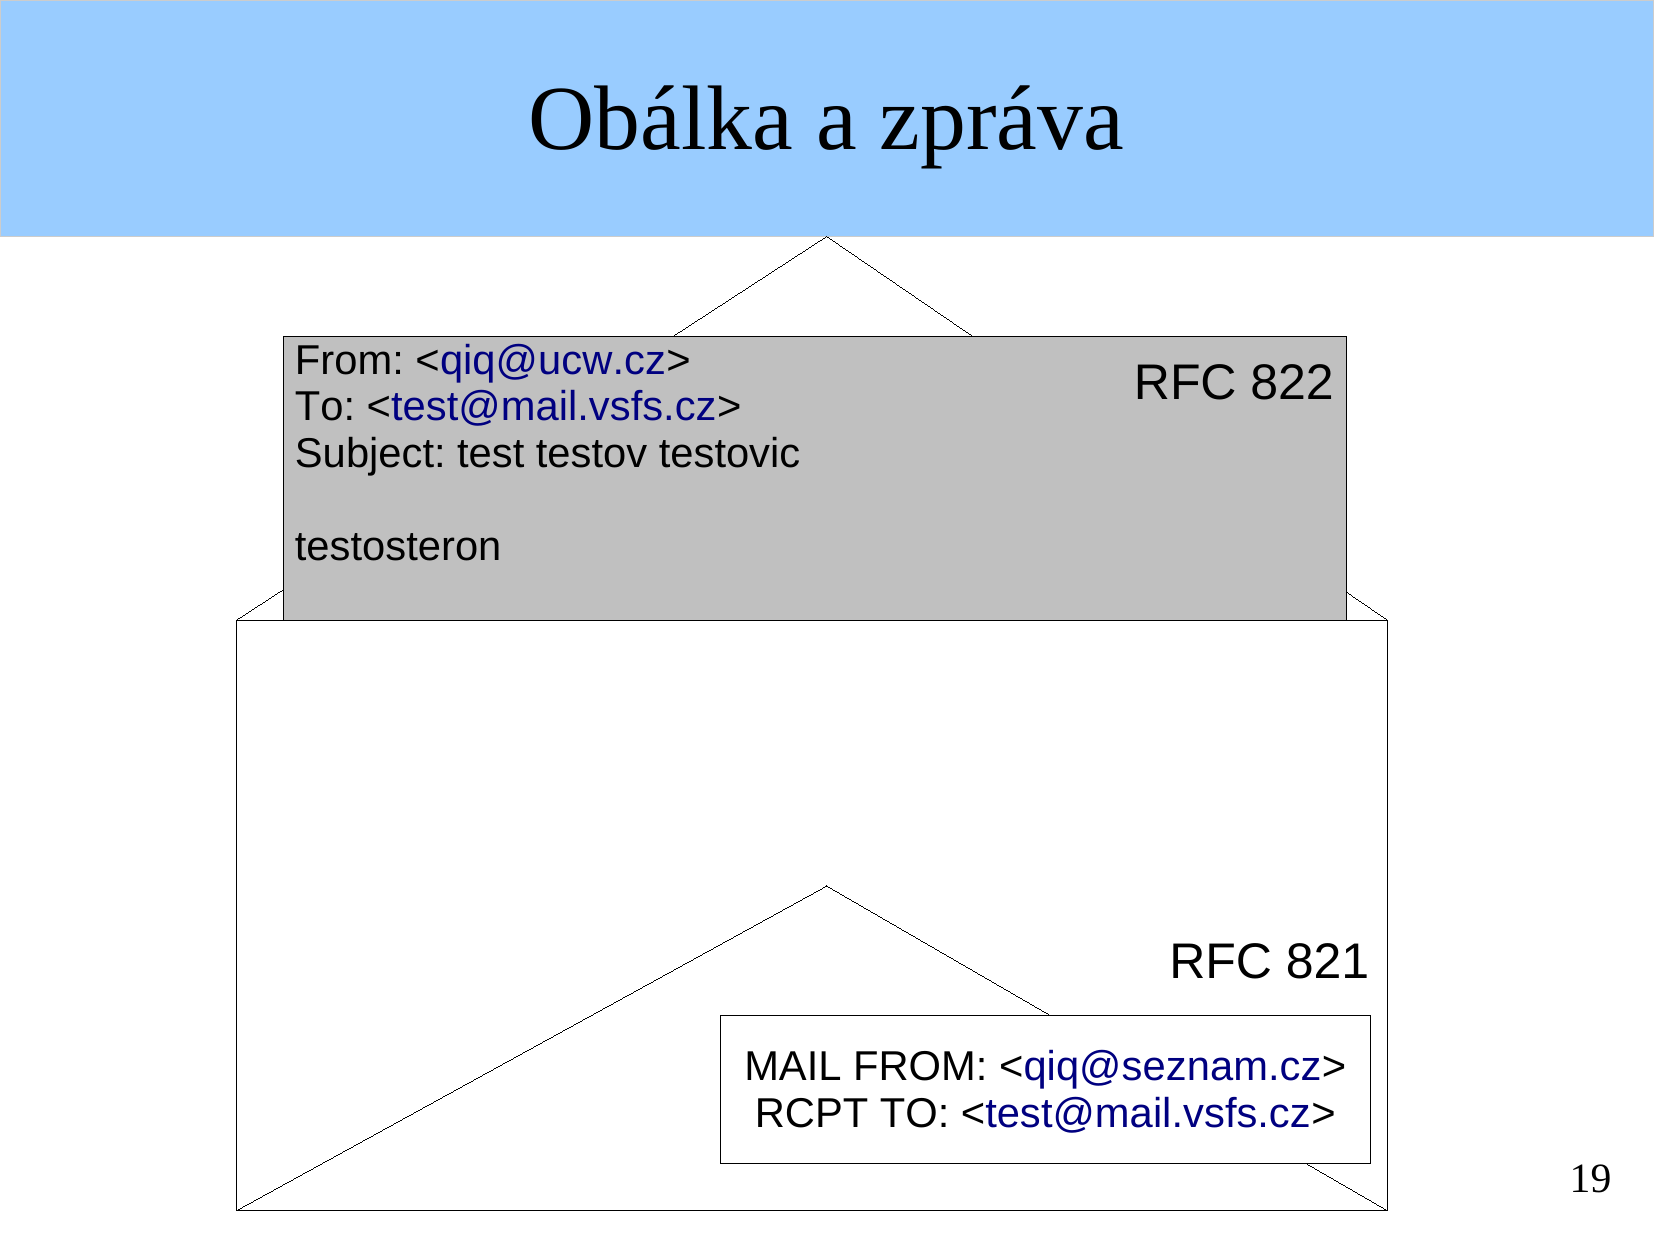

# Obálka a zpráva
 From: <qiq@ucw.cz>
 To: <test@mail.vsfs.cz>
 Subject: test testov testovic
 testosteron
RFC 822
RFC 821
MAIL FROM: <qiq@seznam.cz>
RCPT TO: <test@mail.vsfs.cz>